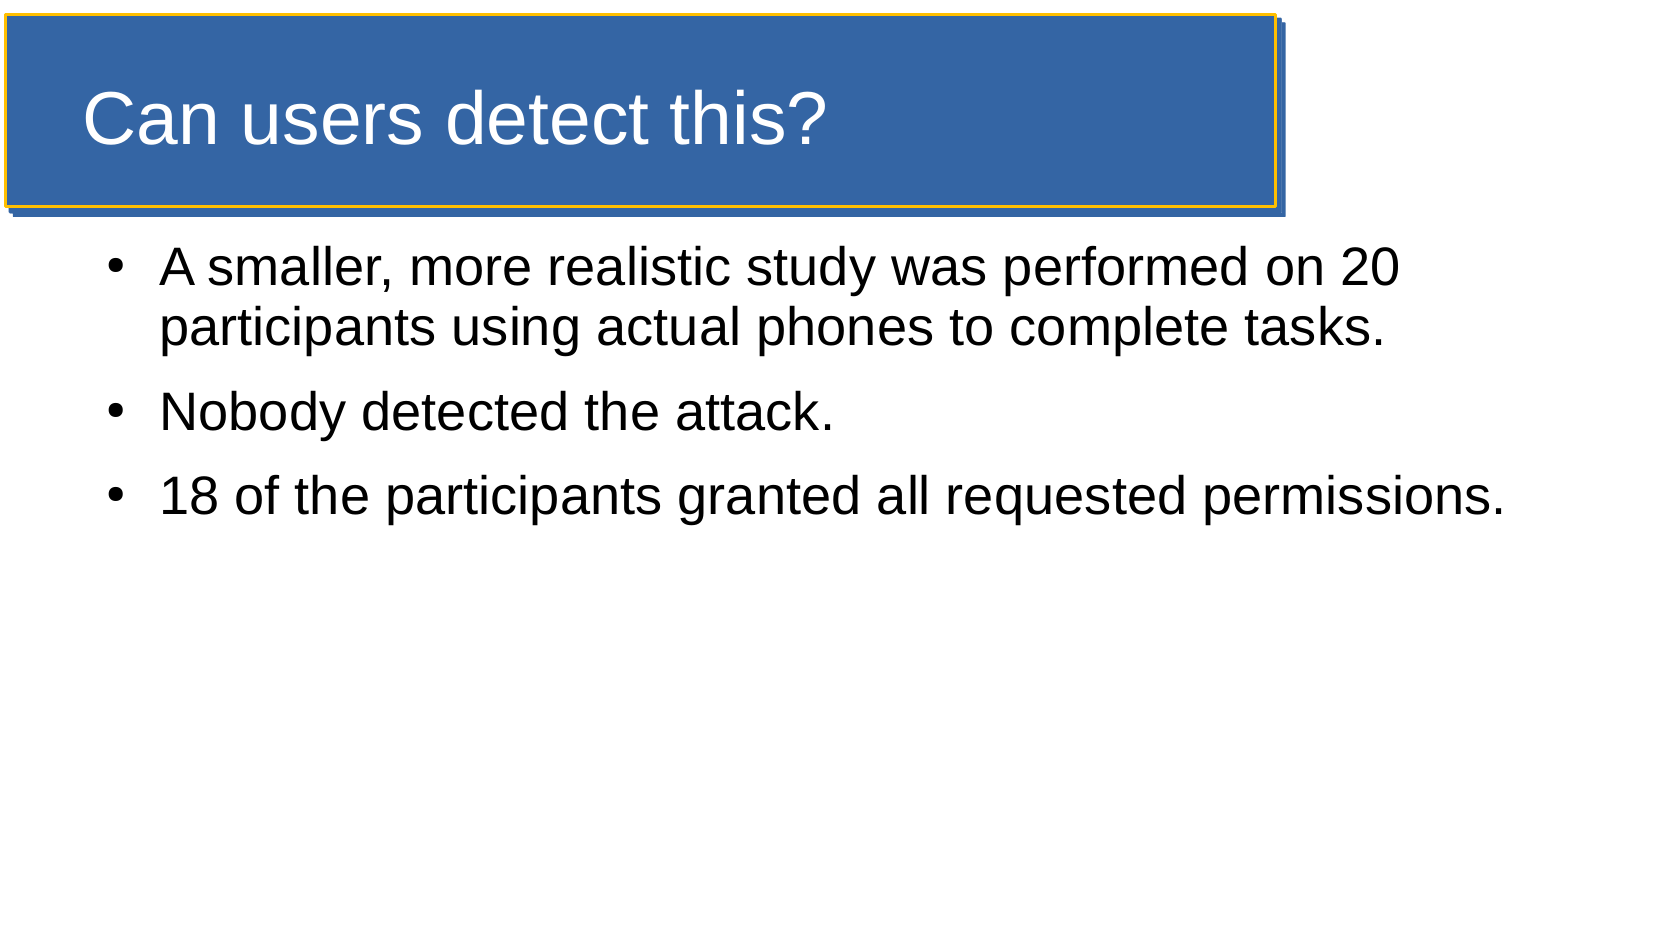

# Can users detect this?
A smaller, more realistic study was performed on 20 participants using actual phones to complete tasks.
Nobody detected the attack.
18 of the participants granted all requested permissions.